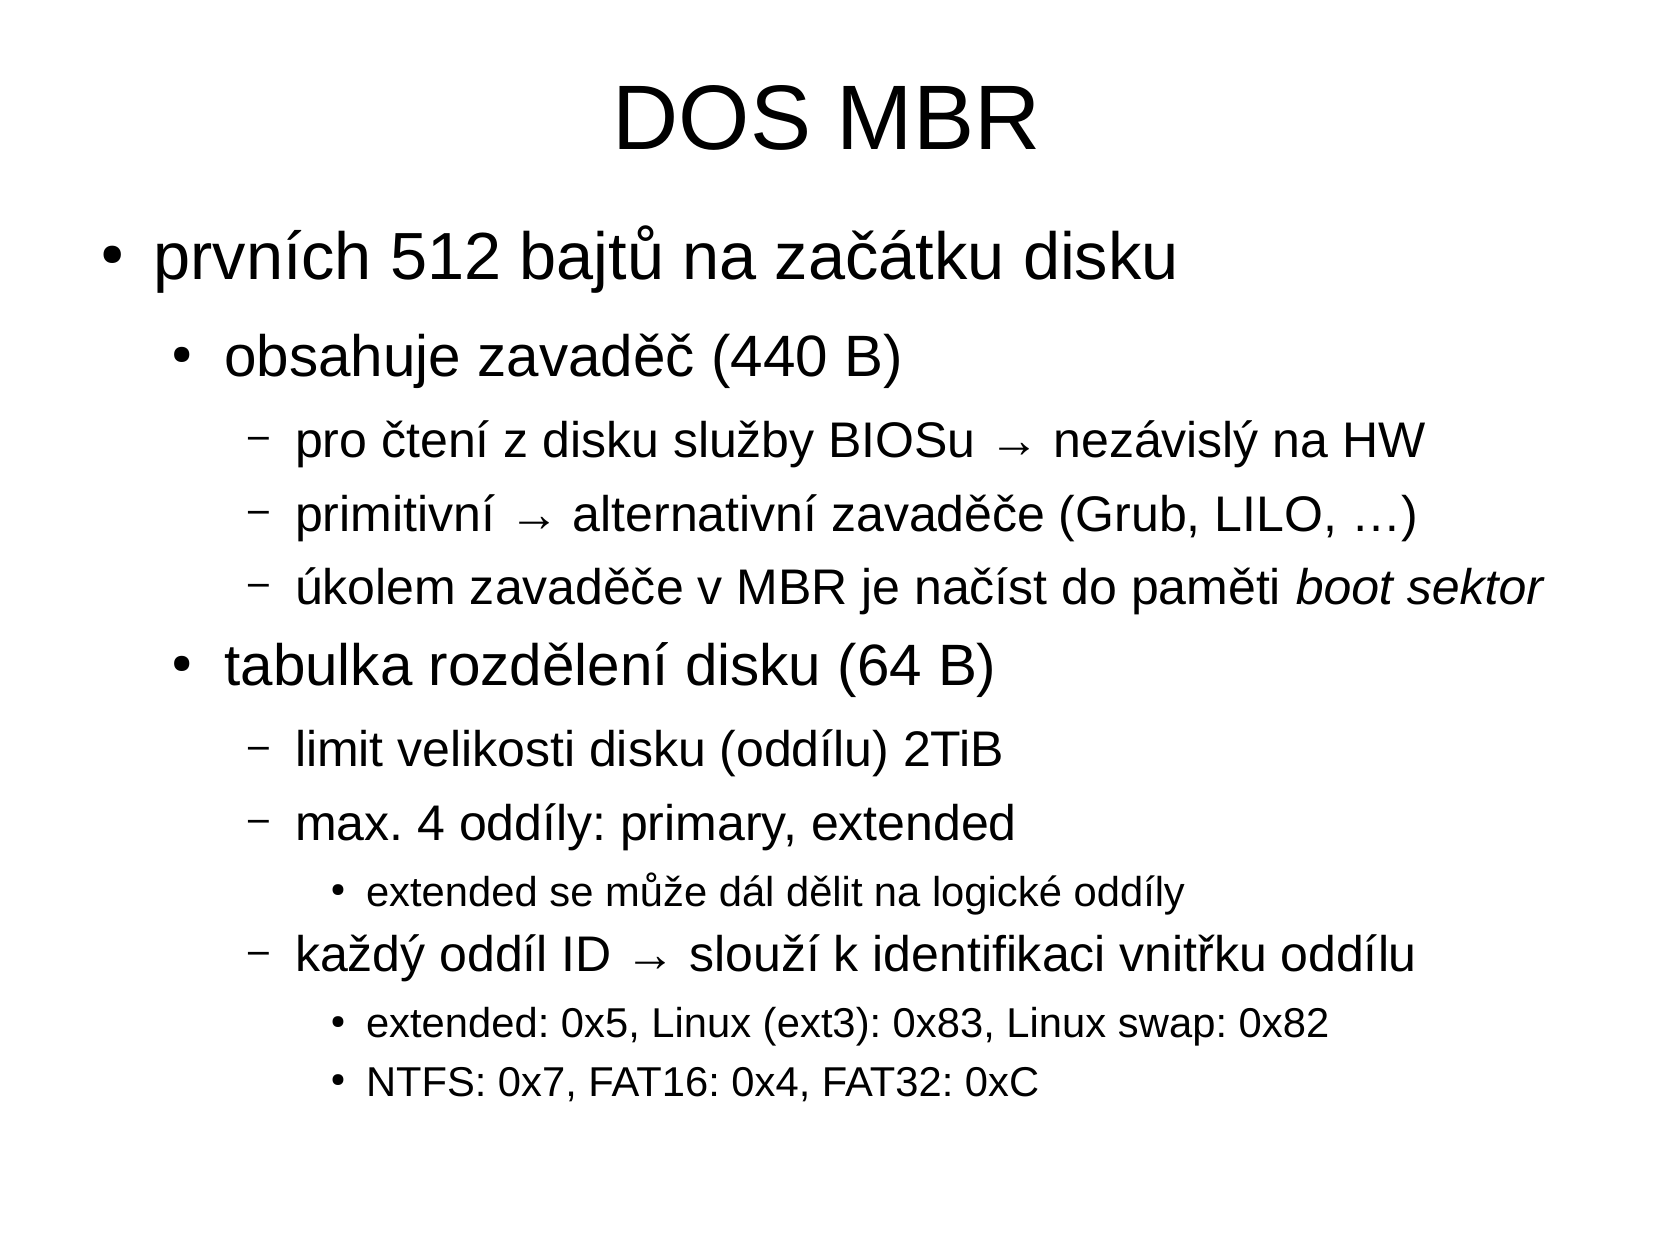

# DOS MBR
prvních 512 bajtů na začátku disku
obsahuje zavaděč (440 B)
pro čtení z disku služby BIOSu → nezávislý na HW
primitivní → alternativní zavaděče (Grub, LILO, …)
úkolem zavaděče v MBR je načíst do paměti boot sektor
tabulka rozdělení disku (64 B)
limit velikosti disku (oddílu) 2TiB
max. 4 oddíly: primary, extended
extended se může dál dělit na logické oddíly
každý oddíl ID → slouží k identifikaci vnitřku oddílu
extended: 0x5, Linux (ext3): 0x83, Linux swap: 0x82
NTFS: 0x7, FAT16: 0x4, FAT32: 0xC